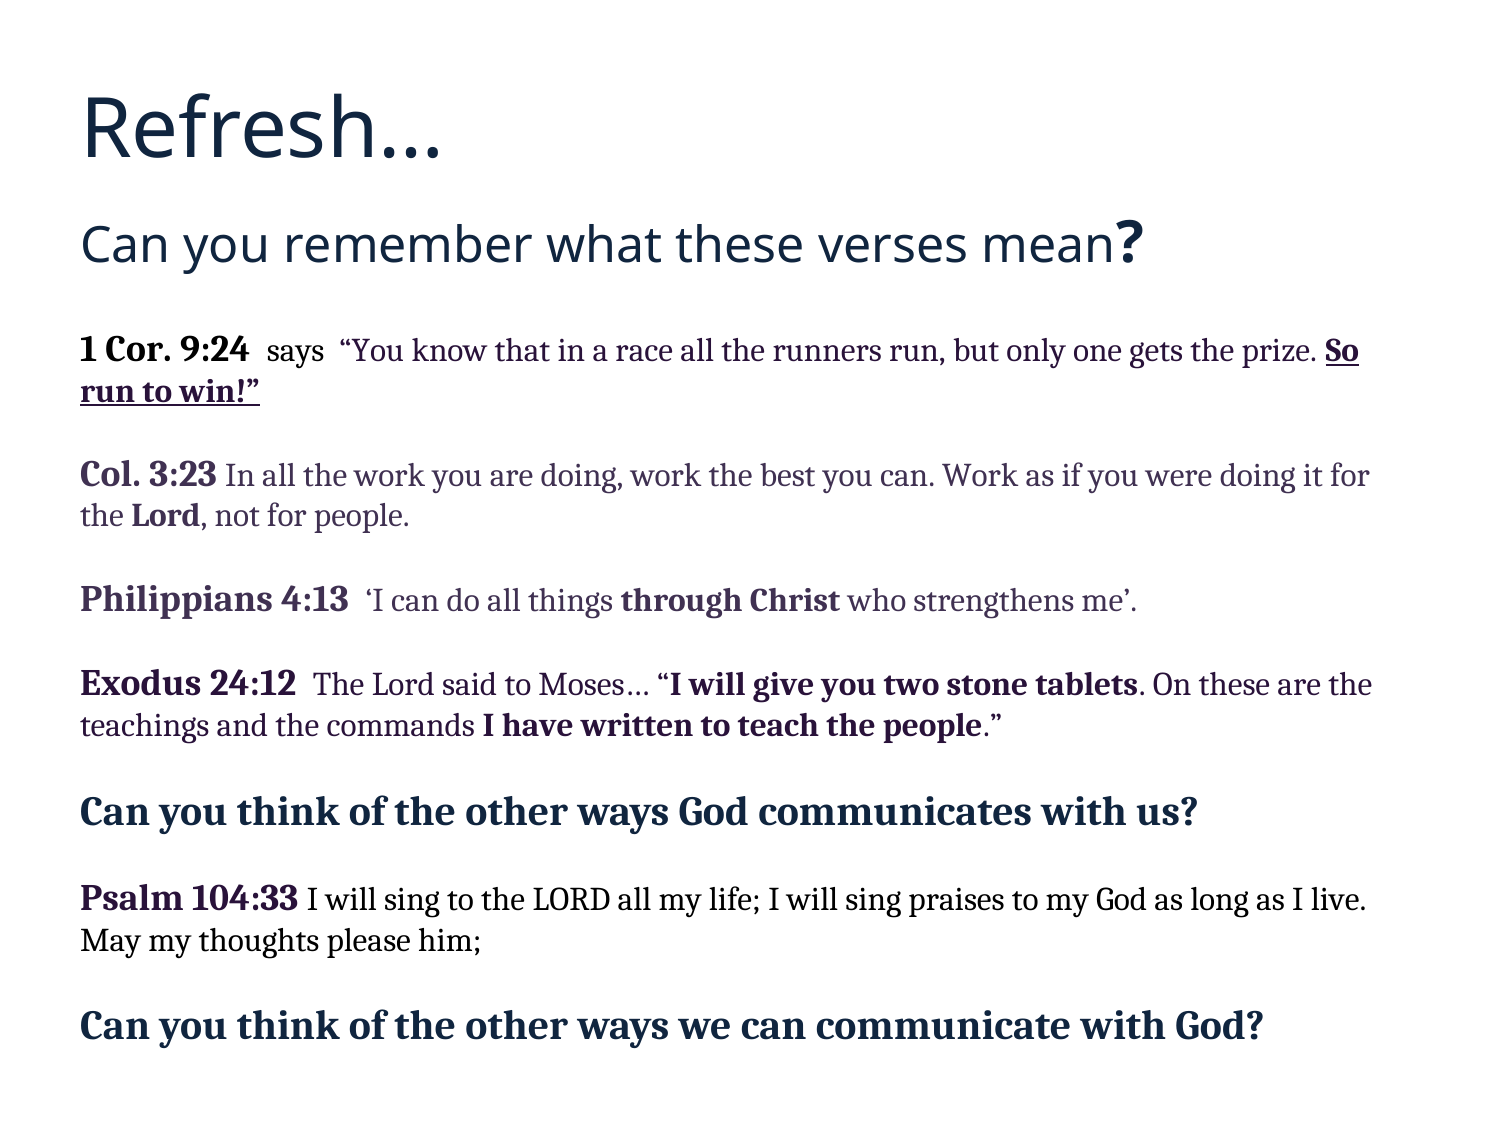

Refresh…
Can you remember what these verses mean?
1 Cor. 9:24 says “You know that in a race all the runners run, but only one gets the prize. So run to win!”
Col. 3:23 In all the work you are doing, work the best you can. Work as if you were doing it for the Lord, not for people.
Philippians 4:13 ‘I can do all things through Christ who strengthens me’.
Exodus 24:12 The Lord said to Moses… “I will give you two stone tablets. On these are the teachings and the commands I have written to teach the people.”
Can you think of the other ways God communicates with us?
Psalm 104:33 I will sing to the Lord all my life; I will sing praises to my God as long as I live. May my thoughts please him;
Can you think of the other ways we can communicate with God?